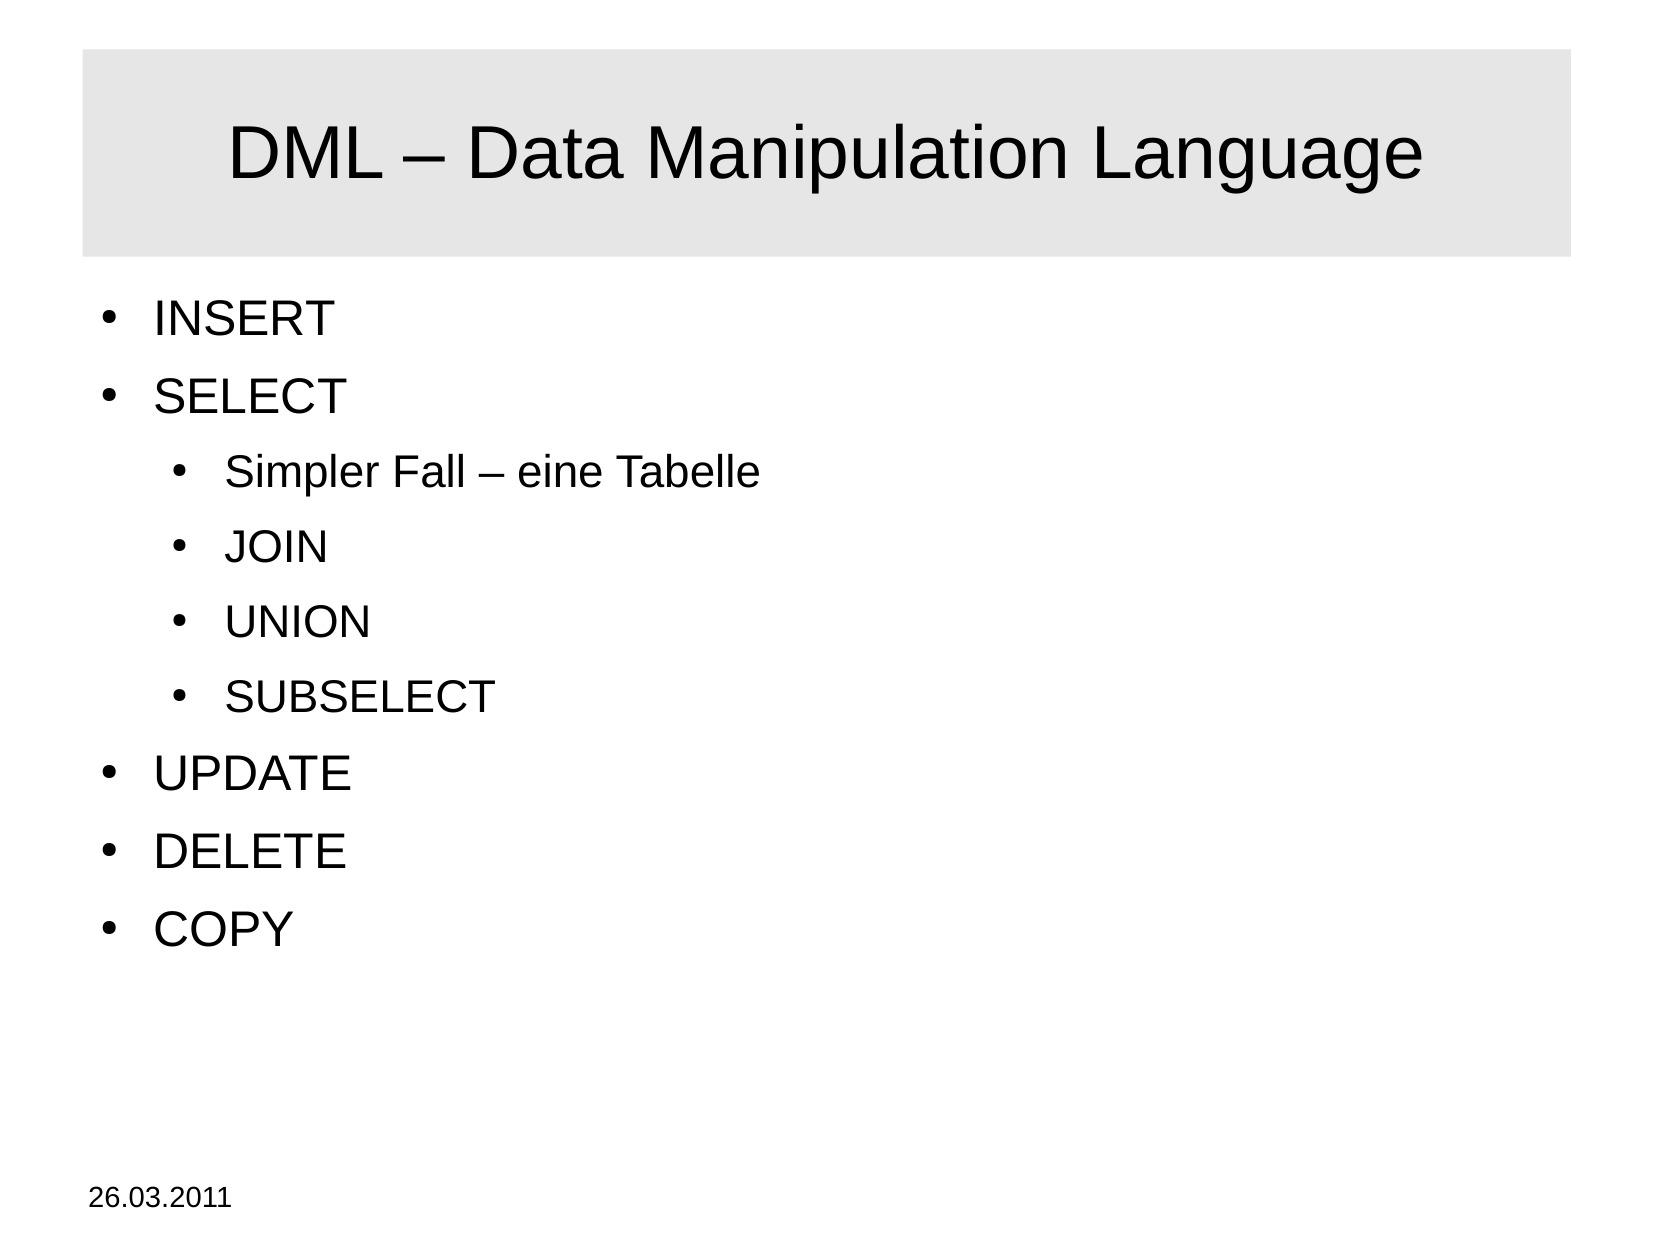

# DML – Data Manipulation Language
INSERT
SELECT
Simpler Fall – eine Tabelle
JOIN
UNION
SUBSELECT
UPDATE
DELETE
COPY
26.03.2011